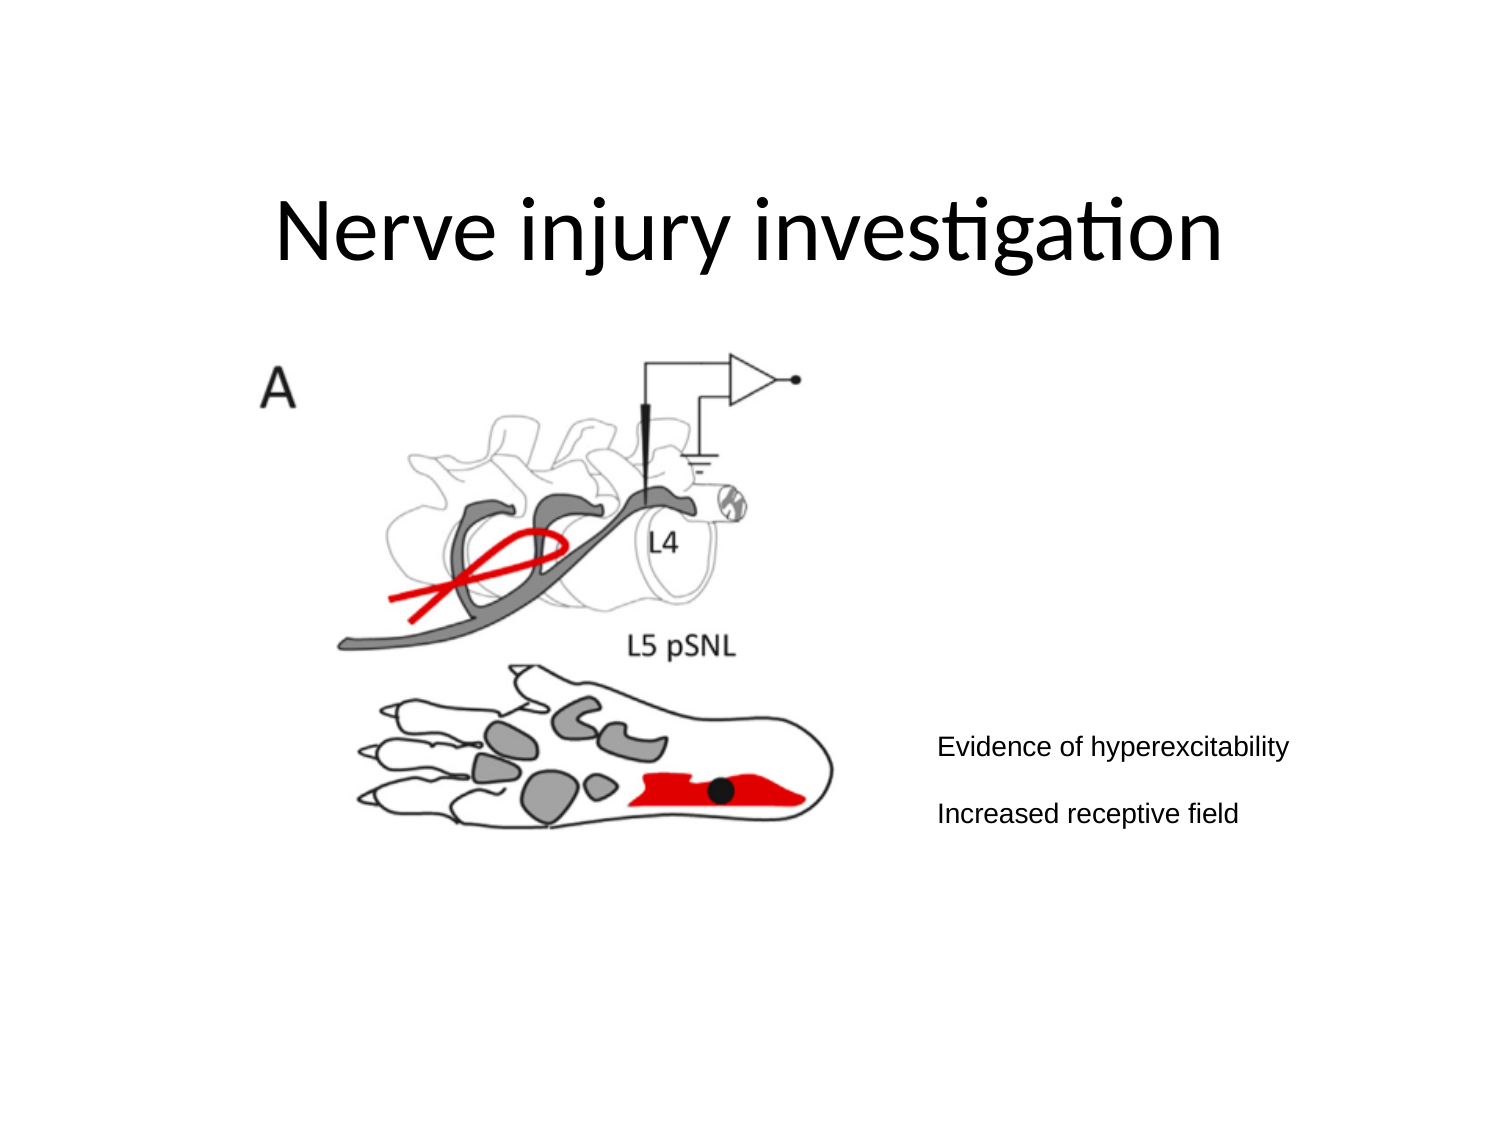

# Nerve injury investigation
Evidence of hyperexcitability
Increased receptive field